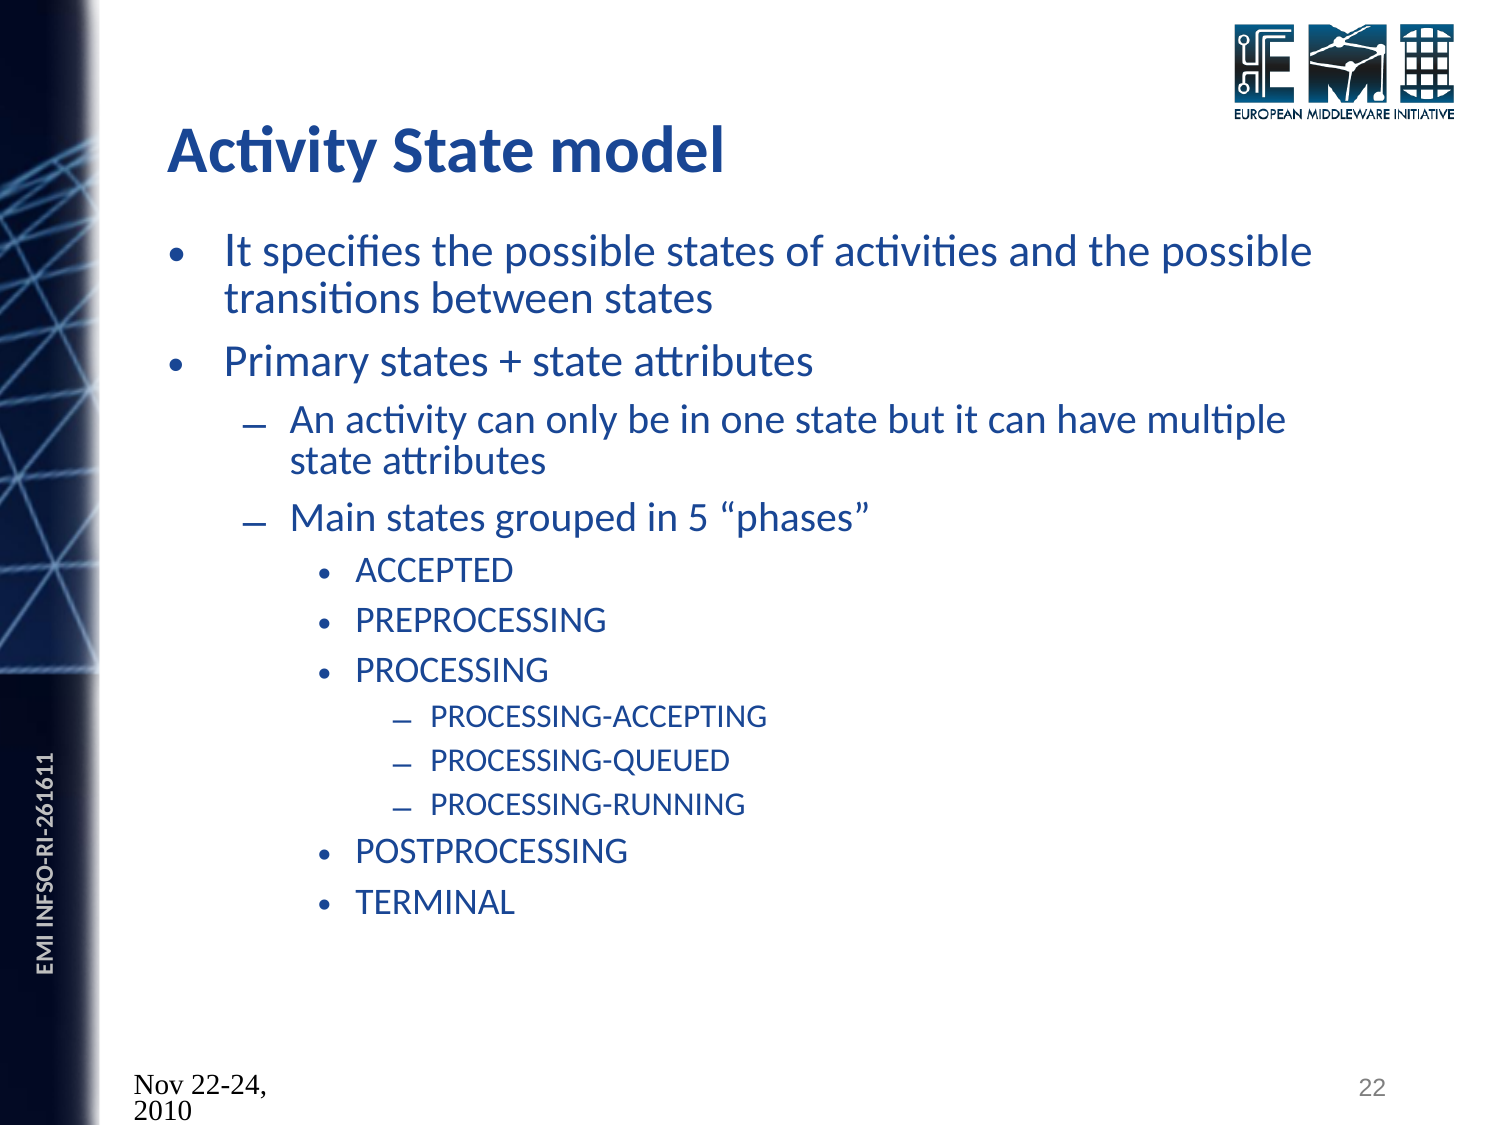

Activity State model
# It specifies the possible states of activities and the possible transitions between states
Primary states + state attributes
An activity can only be in one state but it can have multiple state attributes
Main states grouped in 5 “phases”
ACCEPTED
PREPROCESSING
PROCESSING
PROCESSING-ACCEPTING
PROCESSING-QUEUED
PROCESSING-RUNNING
POSTPROCESSING
TERMINAL
Nov 22-24, 2010